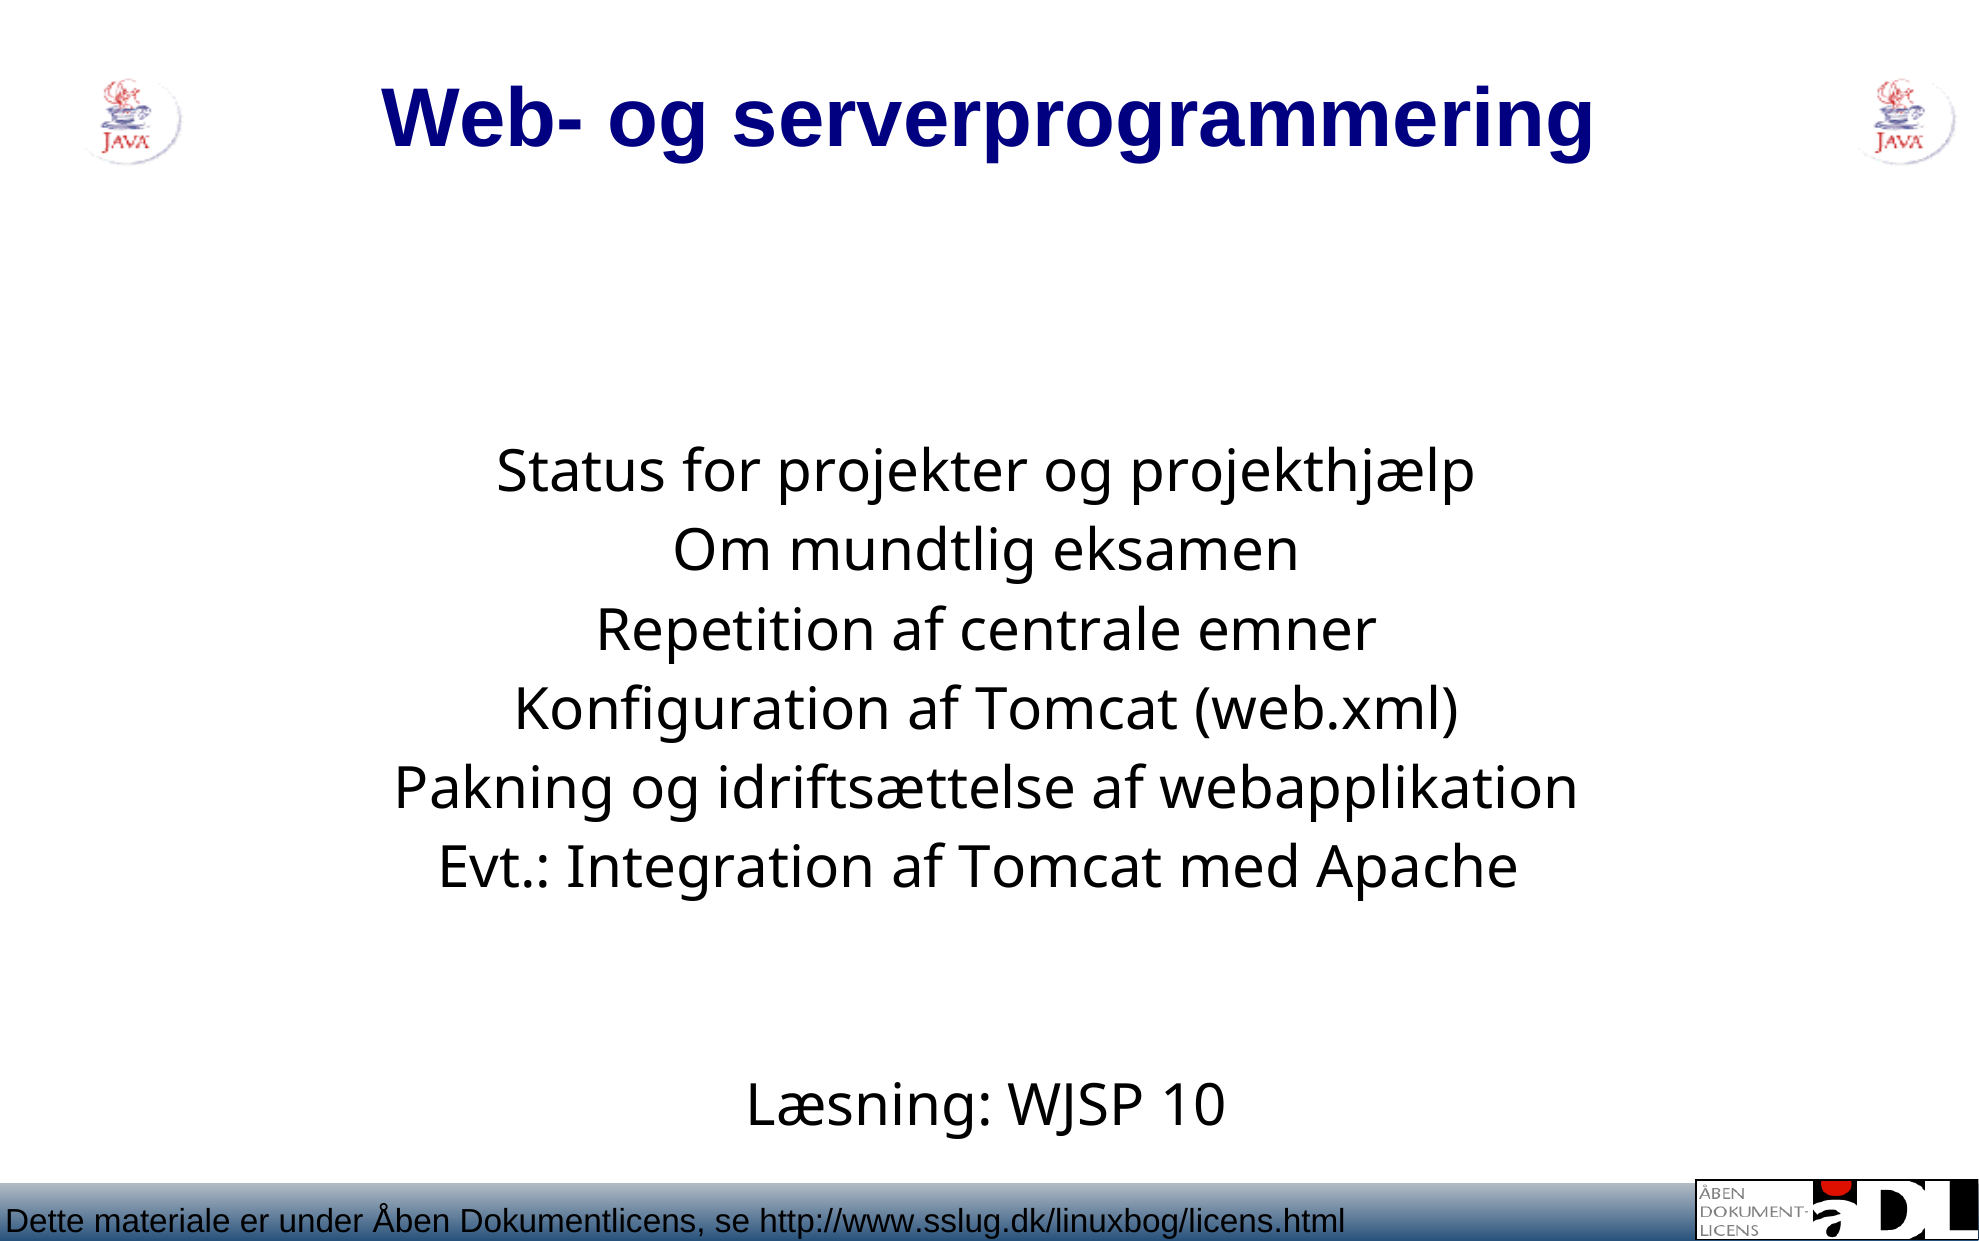

# Web- og serverprogrammering
Status for projekter og projekthjælp
Om mundtlig eksamen
Repetition af centrale emner
Konfiguration af Tomcat (web.xml)
Pakning og idriftsættelse af webapplikation
Evt.: Integration af Tomcat med Apache
Læsning: WJSP 10
Dette materiale er under Åben Dokumentlicens, se http://www.sslug.dk/linuxbog/licens.html